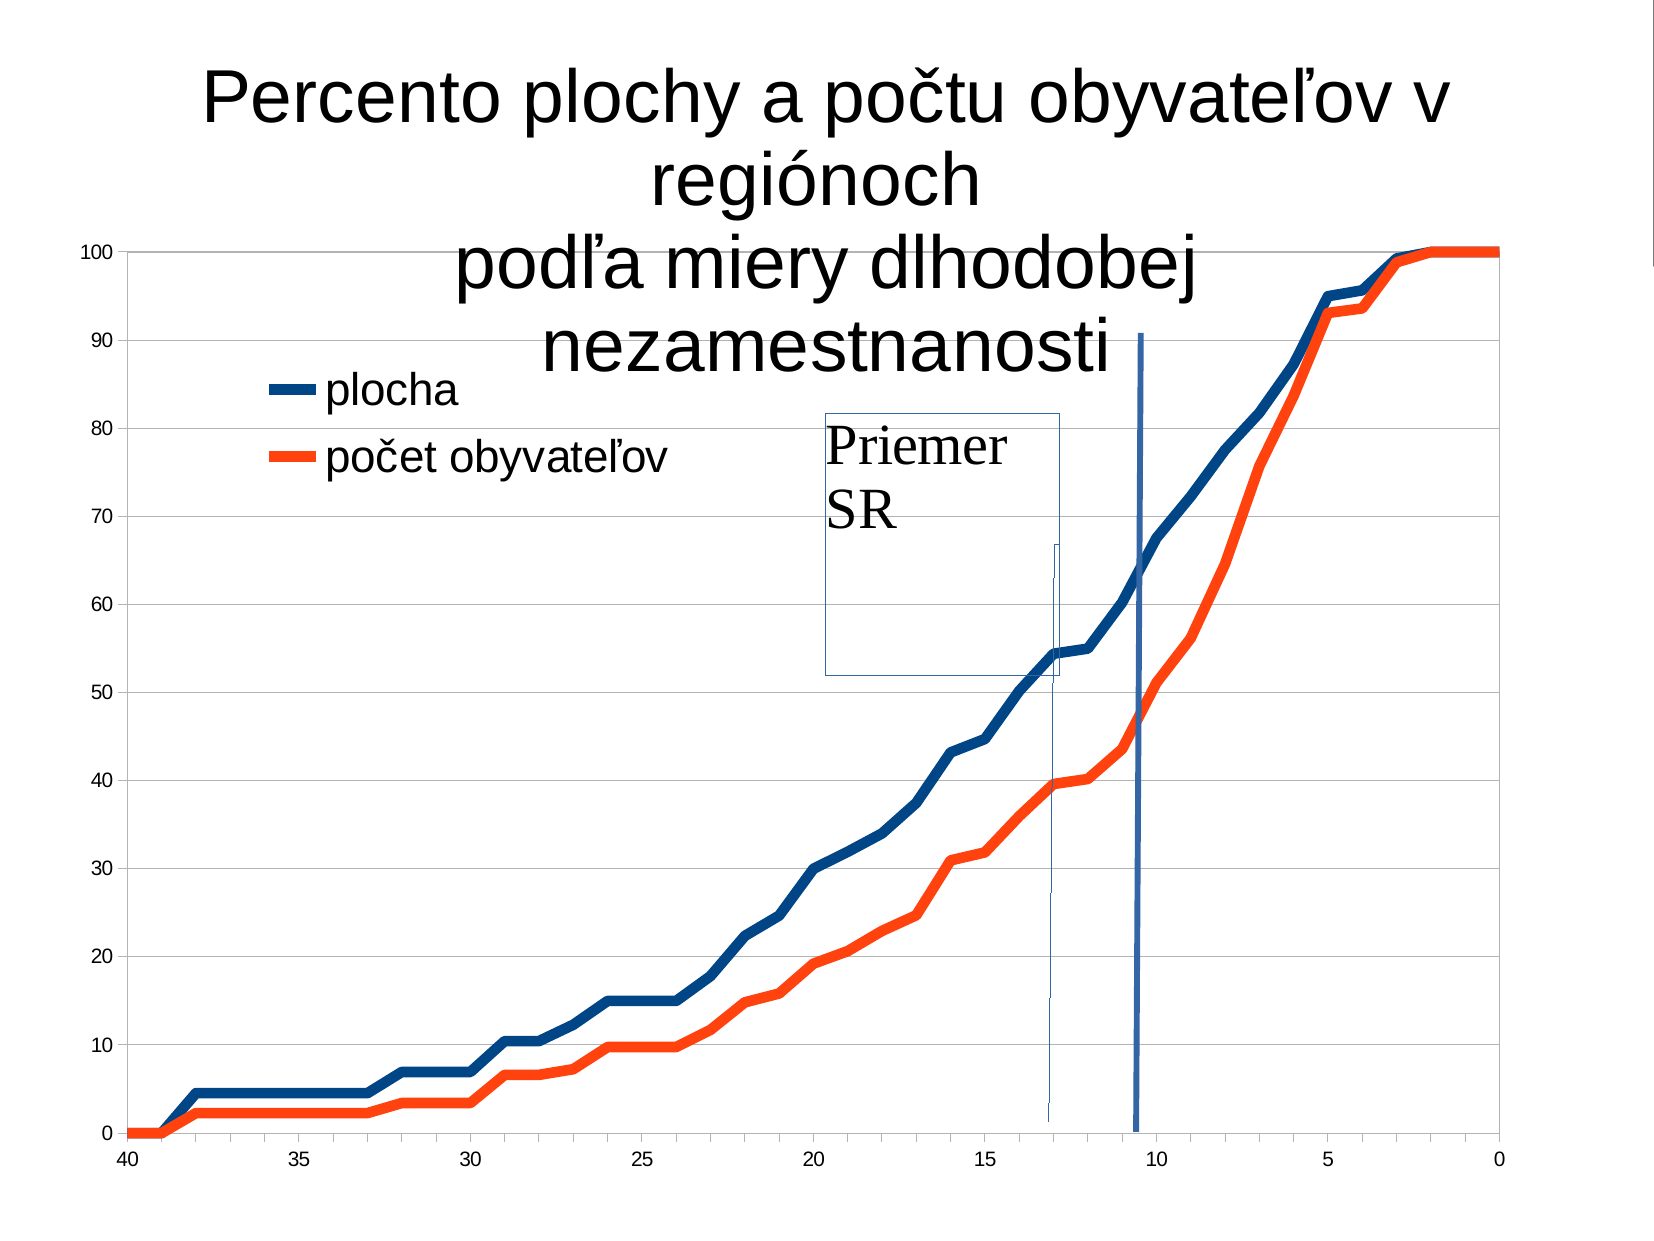

### Chart: Percento plochy a počtu obyvateľov v regiónoch
podľa miery dlhodobej nezamestnanosti
| Category | plocha | počet obyvateľov |
|---|---|---|
| 40 | 0.0 | 0.0 |
| None | 0.0 | 0.0 |
| None | 4.52443110572081 | 2.27070420328392 |
| None | 4.52443110572081 | 2.27070420328392 |
| None | 4.52443110572081 | 2.27070420328392 |
| 35 | 4.52443110572081 | 2.27070420328392 |
| None | 4.52443110572081 | 2.27070420328392 |
| None | 4.52443110572081 | 2.27070420328392 |
| None | 6.93567948691595 | 3.41038816204832 |
| None | 6.93567948691595 | 3.41038816204832 |
| 30 | 6.93567948691595 | 3.41038816204832 |
| None | 10.4364092338685 | 6.60790702175606 |
| None | 10.4364092338685 | 6.60790702175606 |
| None | 12.2926388060929 | 7.24701263151104 |
| None | 14.9937303430839 | 9.76037456739033 |
| 25 | 14.9937303430839 | 9.76037456739033 |
| None | 14.9937303430839 | 9.76037456739033 |
| None | 17.8202150183978 | 11.714410798306 |
| None | 22.3734248771764 | 14.8353387374019 |
| None | 24.6798363722326 | 15.8415646299258 |
| 20 | 29.9956831870413 | 19.226864887533 |
| None | 31.9197483914733 | 20.6481748595603 |
| None | 34.0000411125044 | 22.9361880578994 |
| None | 37.4658252307439 | 24.7229777370194 |
| None | 43.1948527144531 | 30.9456075429614 |
| 15 | 44.7180710012951 | 31.8538965976488 |
| None | 50.1757559561741 | 35.9570316640322 |
| None | 54.3980101547886 | 39.6102065927179 |
| None | 54.9776964663803 | 40.1833573736043 |
| None | 60.2257076489814 | 43.5876072019429 |
| 10 | 67.5293440499928 | 51.1013516315894 |
| None | 72.2531708018994 | 56.1610160509131 |
| None | 77.5361276132136 | 64.5930404567805 |
| None | 81.7398811848624 | 75.6982262427591 |
| None | 87.2592348962937 | 83.6771015267492 |
| 5 | 94.9739963409871 | 93.0831486149578 |
| None | 95.6461857874072 | 93.5970359037222 |
| None | 99.2599749213724 | 98.8261588869892 |
| None | 100.0 | 100.0 |
| None | 100.0 | 100.0 |
| 0 | 100.0 | 100.0 |